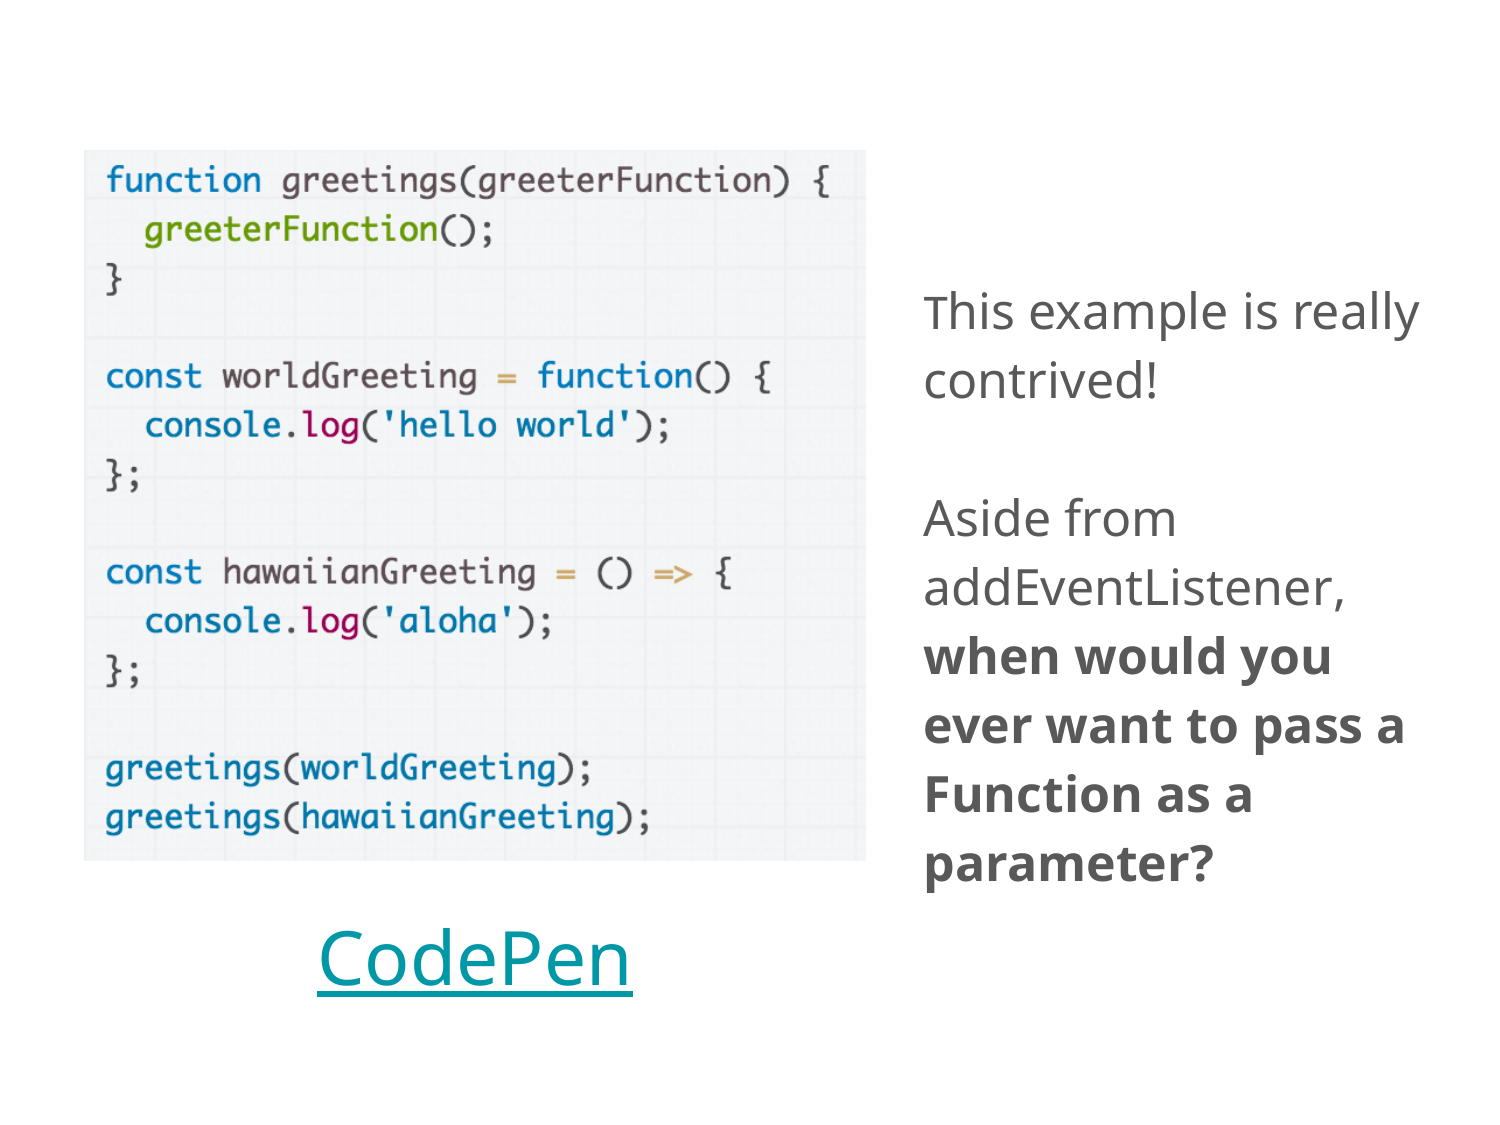

This example is really contrived!
Aside from addEventListener, when would you ever want to pass a Function as a parameter?
# CodePen